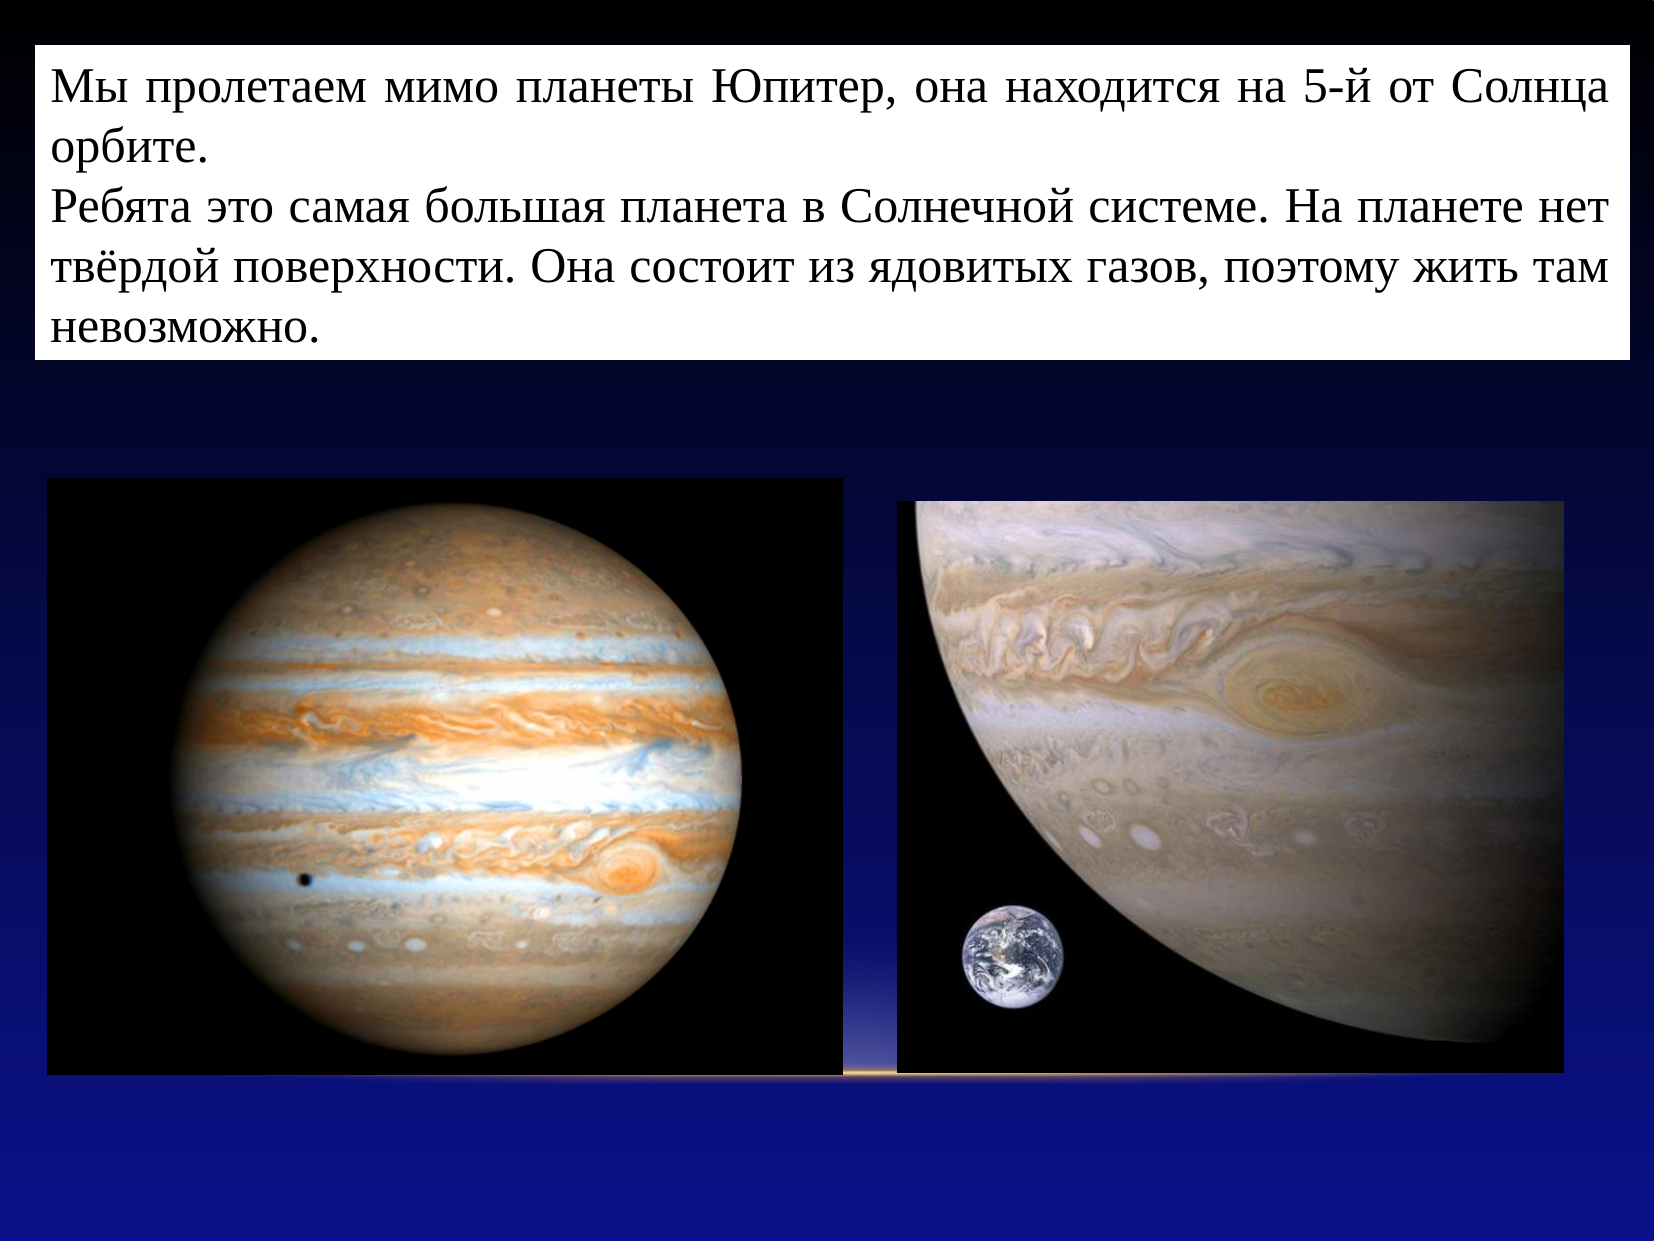

Мы пролетаем мимо планеты Юпитер, она находится на 5-й от Солнца орбите.
Ребята это самая большая планета в Солнечной системе. На планете нет твёрдой поверхности. Она состоит из ядовитых газов, поэтому жить там невозможно.